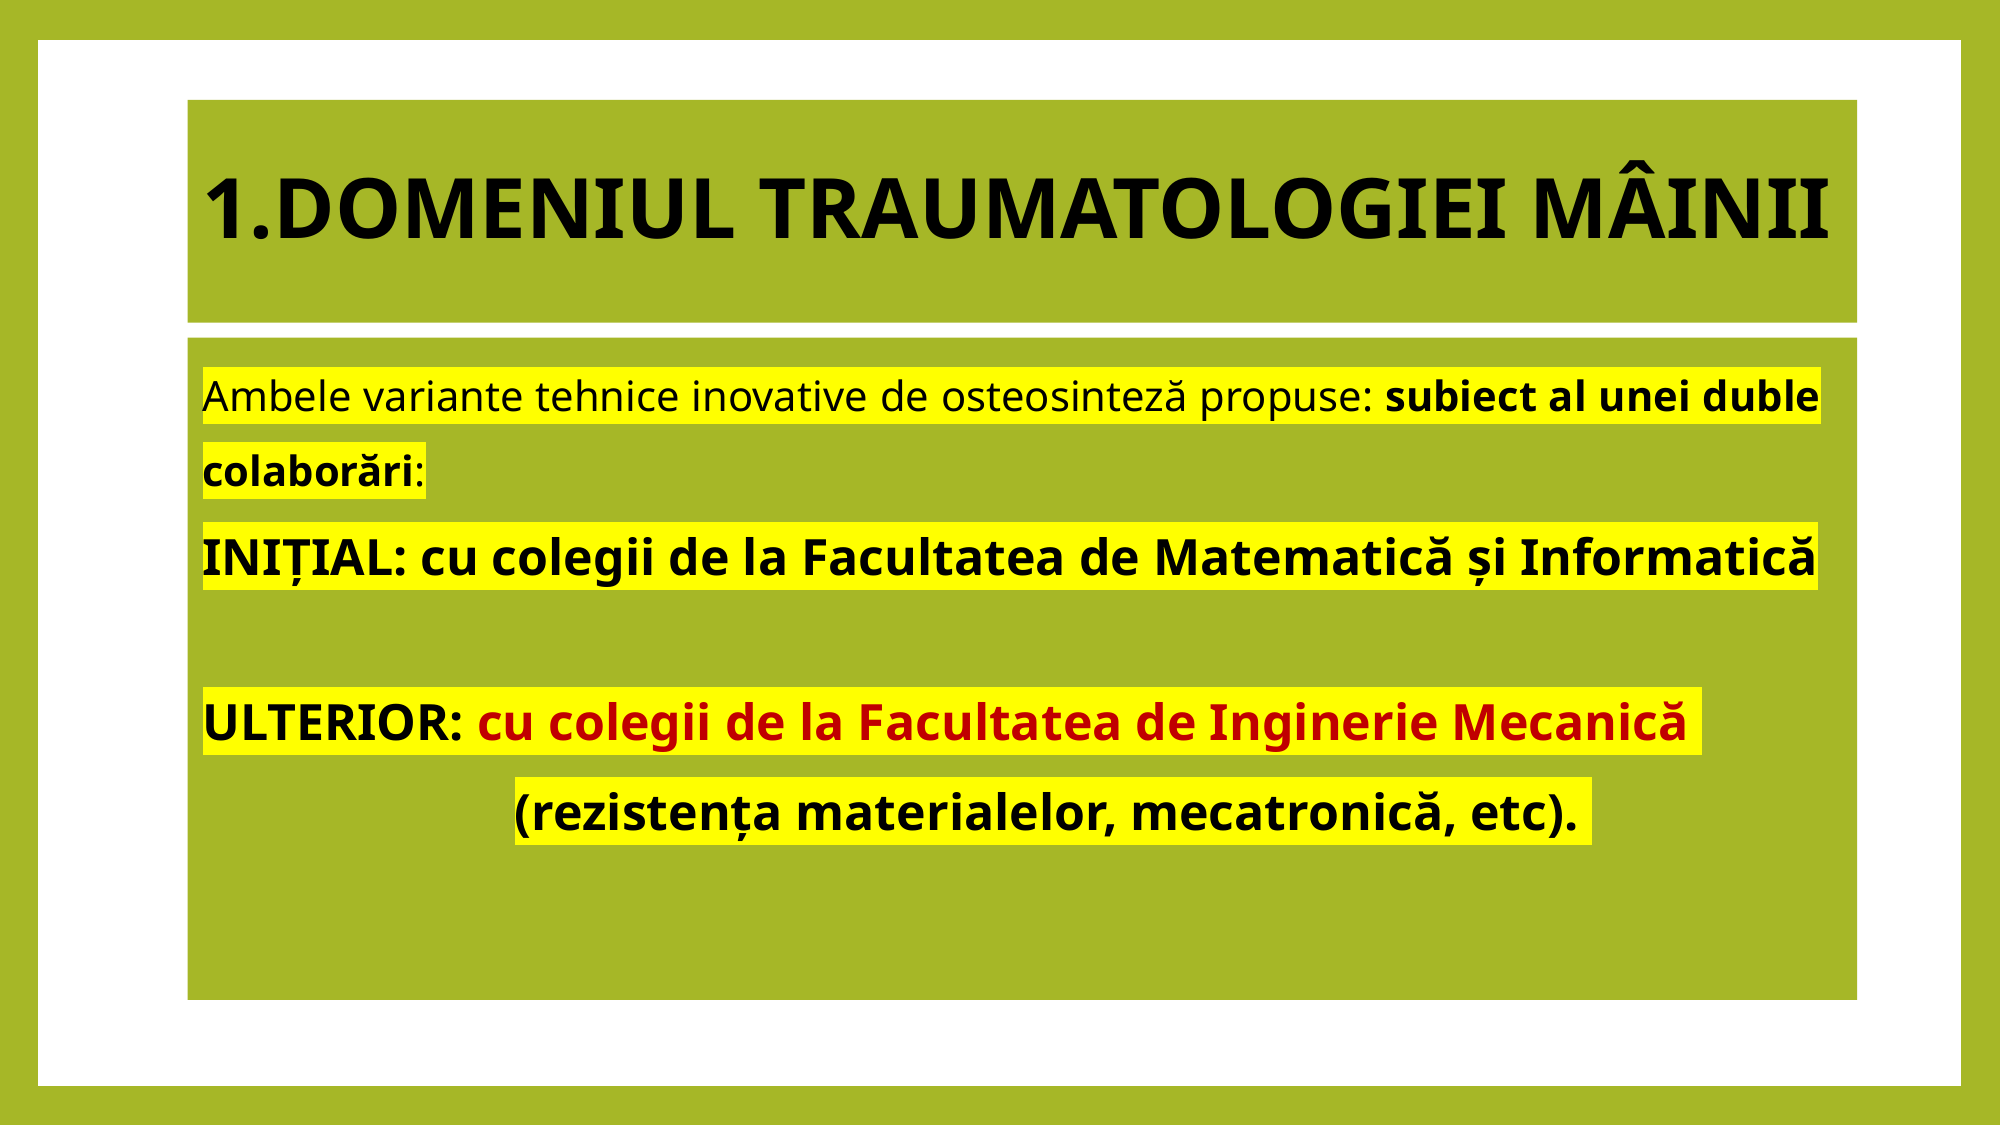

# 1.DOMENIUL TRAUMATOLOGIEI MÂINII
Ambele variante tehnice inovative de osteosinteză propuse: subiect al unei duble colaborări:
INIȚIAL: cu colegii de la Facultatea de Matematică și Informatică
ULTERIOR: cu colegii de la Facultatea de Inginerie Mecanică
 (rezistența materialelor, mecatronică, etc).